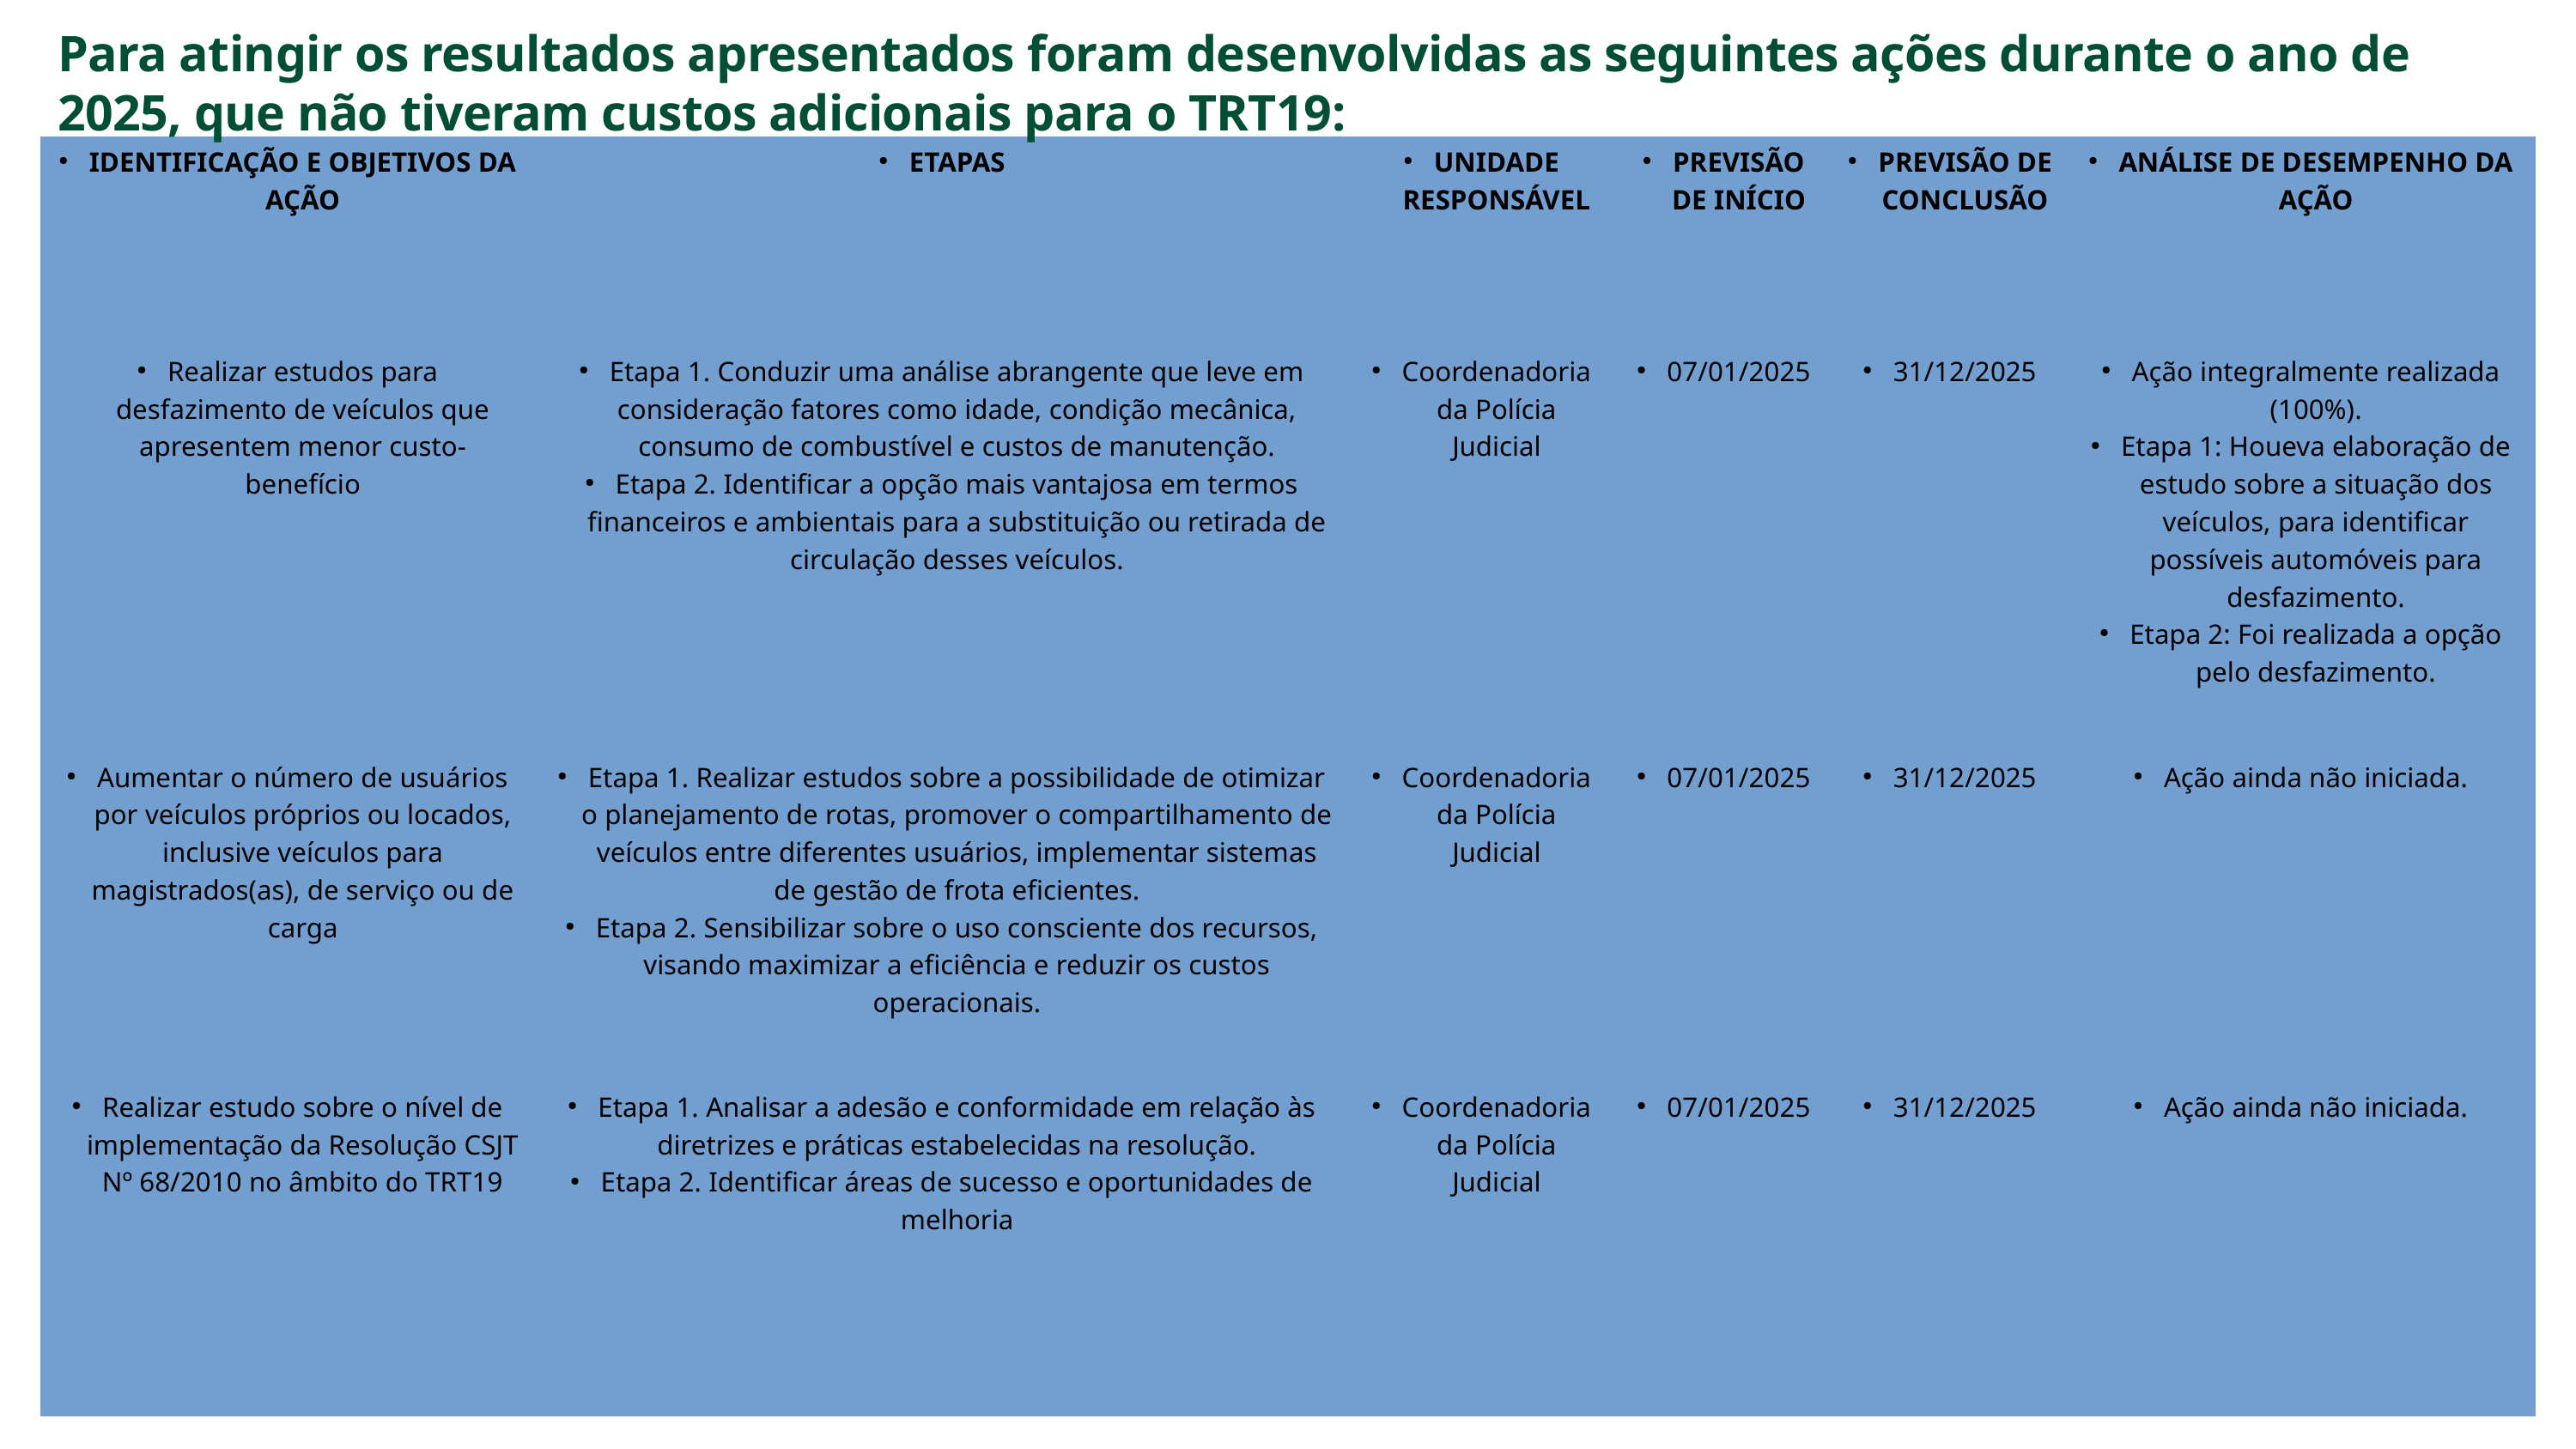

Para atingir os resultados apresentados foram desenvolvidas as seguintes ações durante o ano de 2025, que não tiveram custos adicionais para o TRT19:
| IDENTIFICAÇÃO E OBJETIVOS DA AÇÃO | ETAPAS | UNIDADE RESPONSÁVEL | PREVISÃO DE INÍCIO | PREVISÃO DE CONCLUSÃO | ANÁLISE DE DESEMPENHO DA AÇÃO |
| --- | --- | --- | --- | --- | --- |
| Realizar estudos para desfazimento de veículos que apresentem menor custo-benefício | Etapa 1. Conduzir uma análise abrangente que leve em consideração fatores como idade, condição mecânica, consumo de combustível e custos de manutenção. Etapa 2. Identificar a opção mais vantajosa em termos financeiros e ambientais para a substituição ou retirada de circulação desses veículos. | Coordenadoria da Polícia Judicial | 07/01/2025 | 31/12/2025 | Ação integralmente realizada (100%). Etapa 1: Houeva elaboração de estudo sobre a situação dos veículos, para identificar possíveis automóveis para desfazimento. Etapa 2: Foi realizada a opção pelo desfazimento. |
| Aumentar o número de usuários por veículos próprios ou locados, inclusive veículos para magistrados(as), de serviço ou de carga | Etapa 1. Realizar estudos sobre a possibilidade de otimizar o planejamento de rotas, promover o compartilhamento de veículos entre diferentes usuários, implementar sistemas de gestão de frota eficientes. Etapa 2. Sensibilizar sobre o uso consciente dos recursos, visando maximizar a eficiência e reduzir os custos operacionais. | Coordenadoria da Polícia Judicial | 07/01/2025 | 31/12/2025 | Ação ainda não iniciada. |
| Realizar estudo sobre o nível de implementação da Resolução CSJT Nº 68/2010 no âmbito do TRT19 | Etapa 1. Analisar a adesão e conformidade em relação às diretrizes e práticas estabelecidas na resolução. Etapa 2. Identificar áreas de sucesso e oportunidades de melhoria | Coordenadoria da Polícia Judicial | 07/01/2025 | 31/12/2025 | Ação ainda não iniciada. |